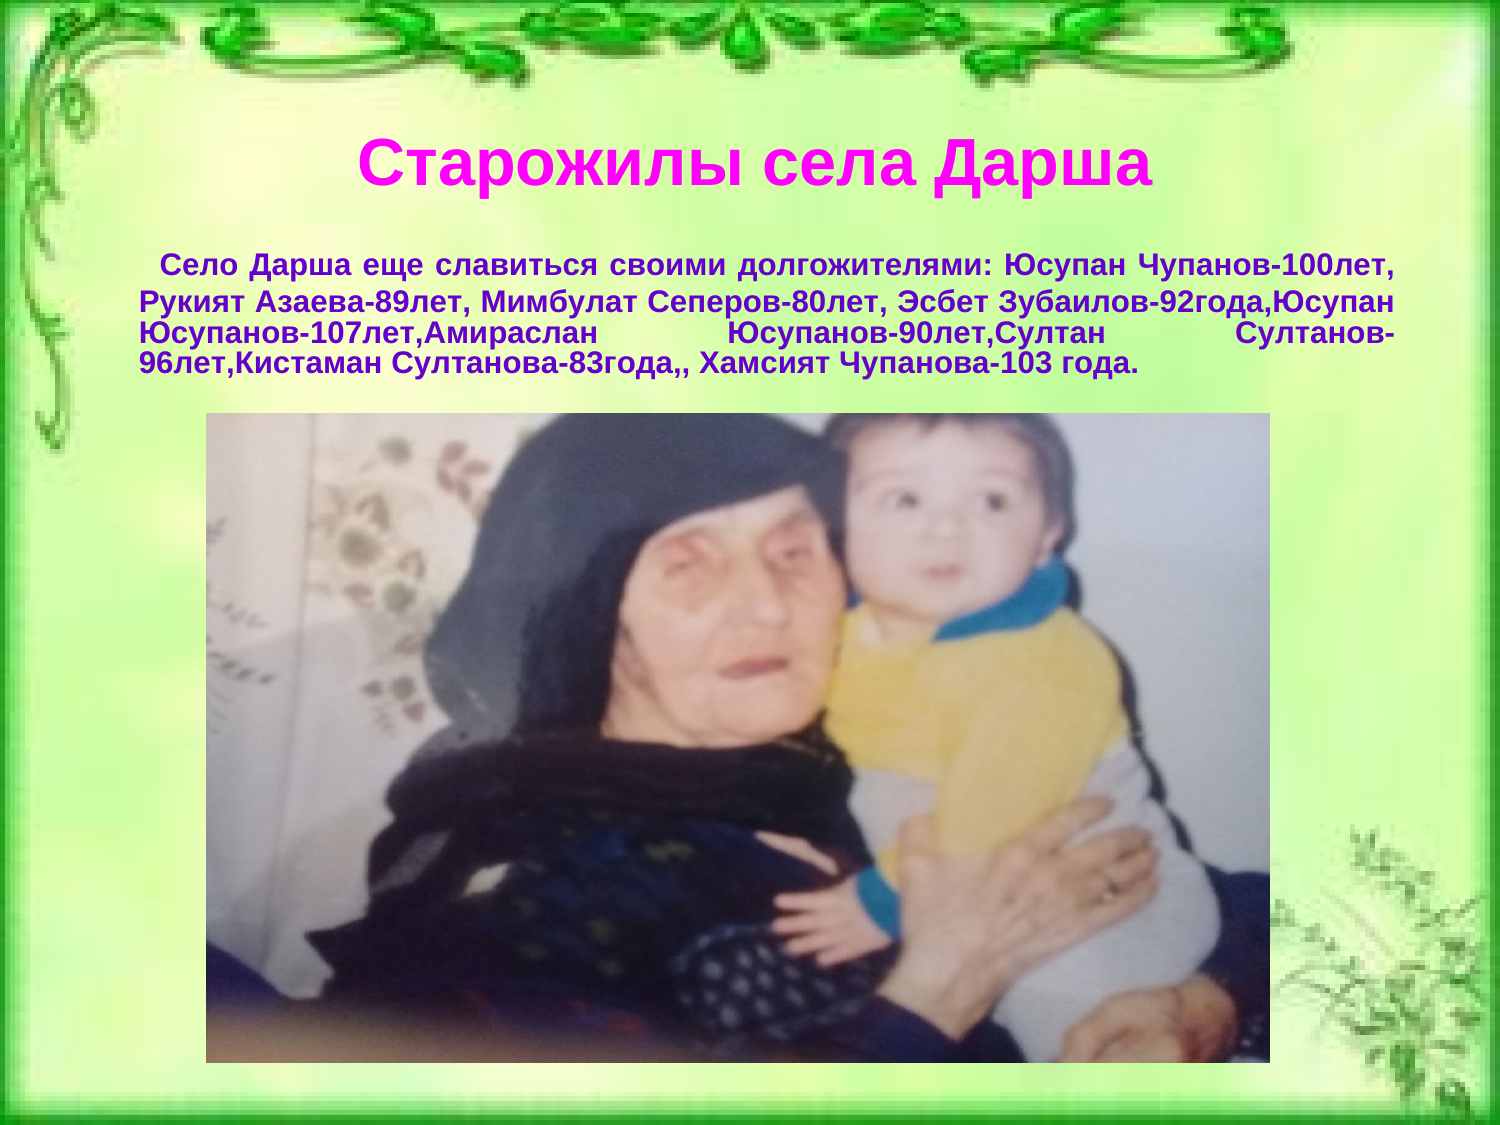

Старожилы села Дарша
 Село Дарша еще славиться своими долгожителями: Юсупан Чупанов-100лет, Рукият Азаева-89лет, Мимбулат Сеперов-80лет, Эсбет Зубаилов-92года,Юсупан Юсупанов-107лет,Амираслан Юсупанов-90лет,Султан Султанов-96лет,Кистаман Султанова-83года,, Хамсият Чупанова-103 года.